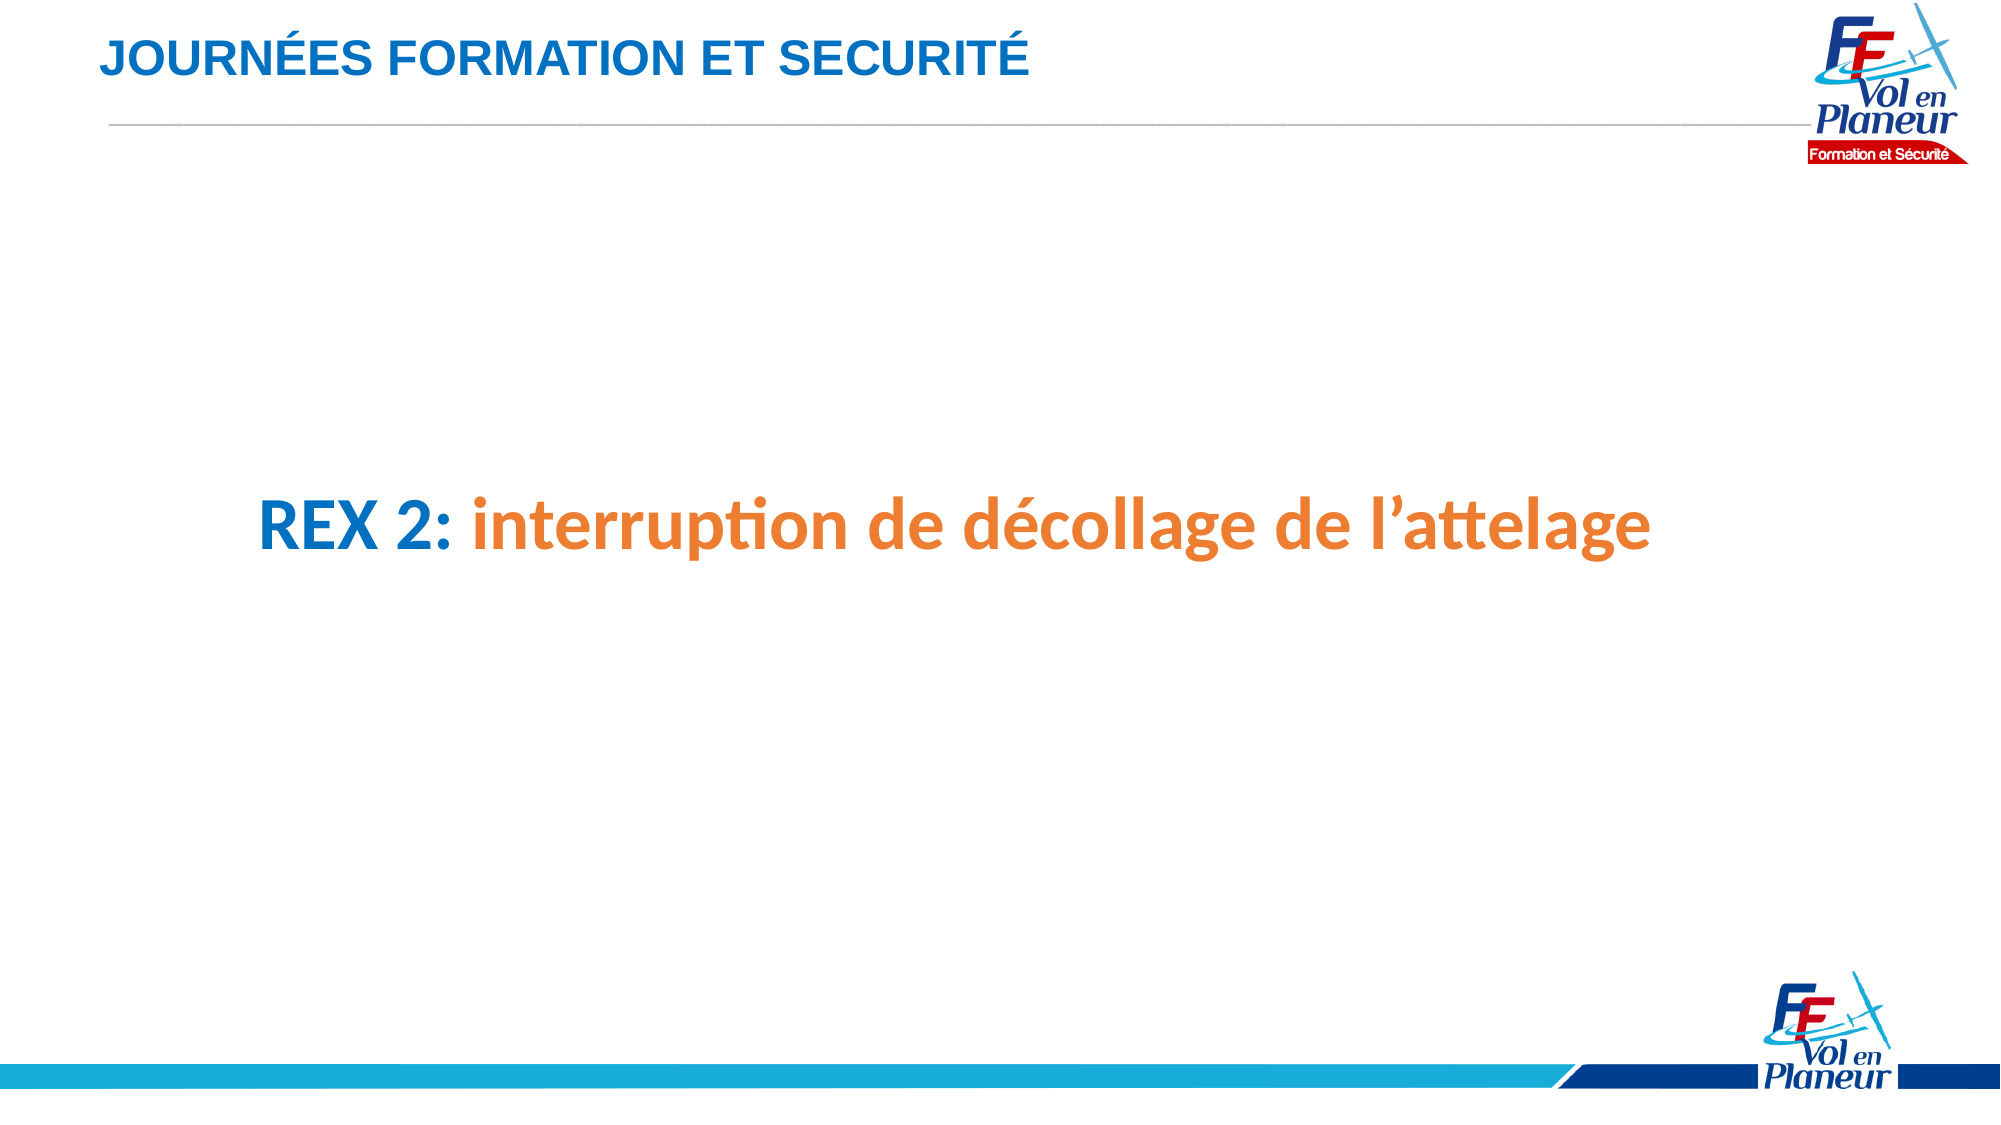

# JOURNÉES FORMATION ET SECURITÉ
REX 2: interruption de décollage de l’attelage